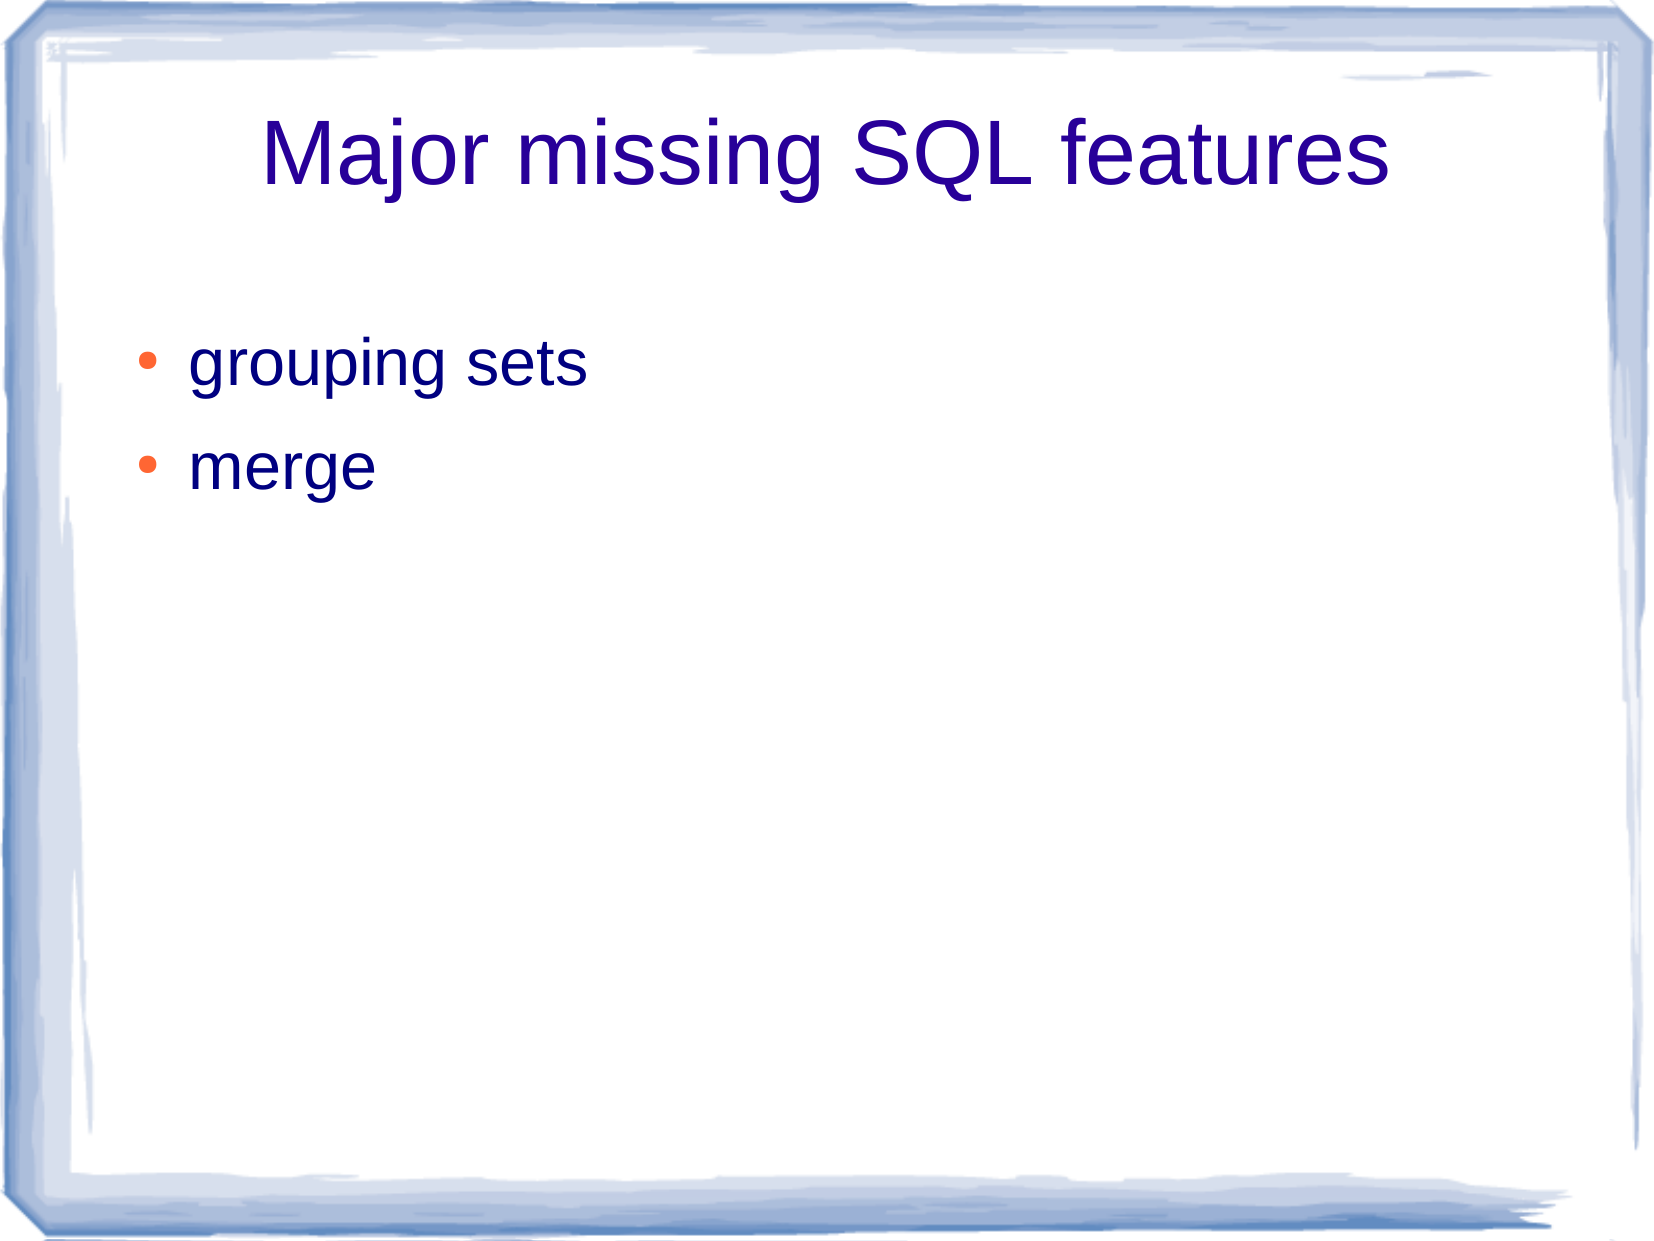

# Major missing SQL features
grouping sets
merge